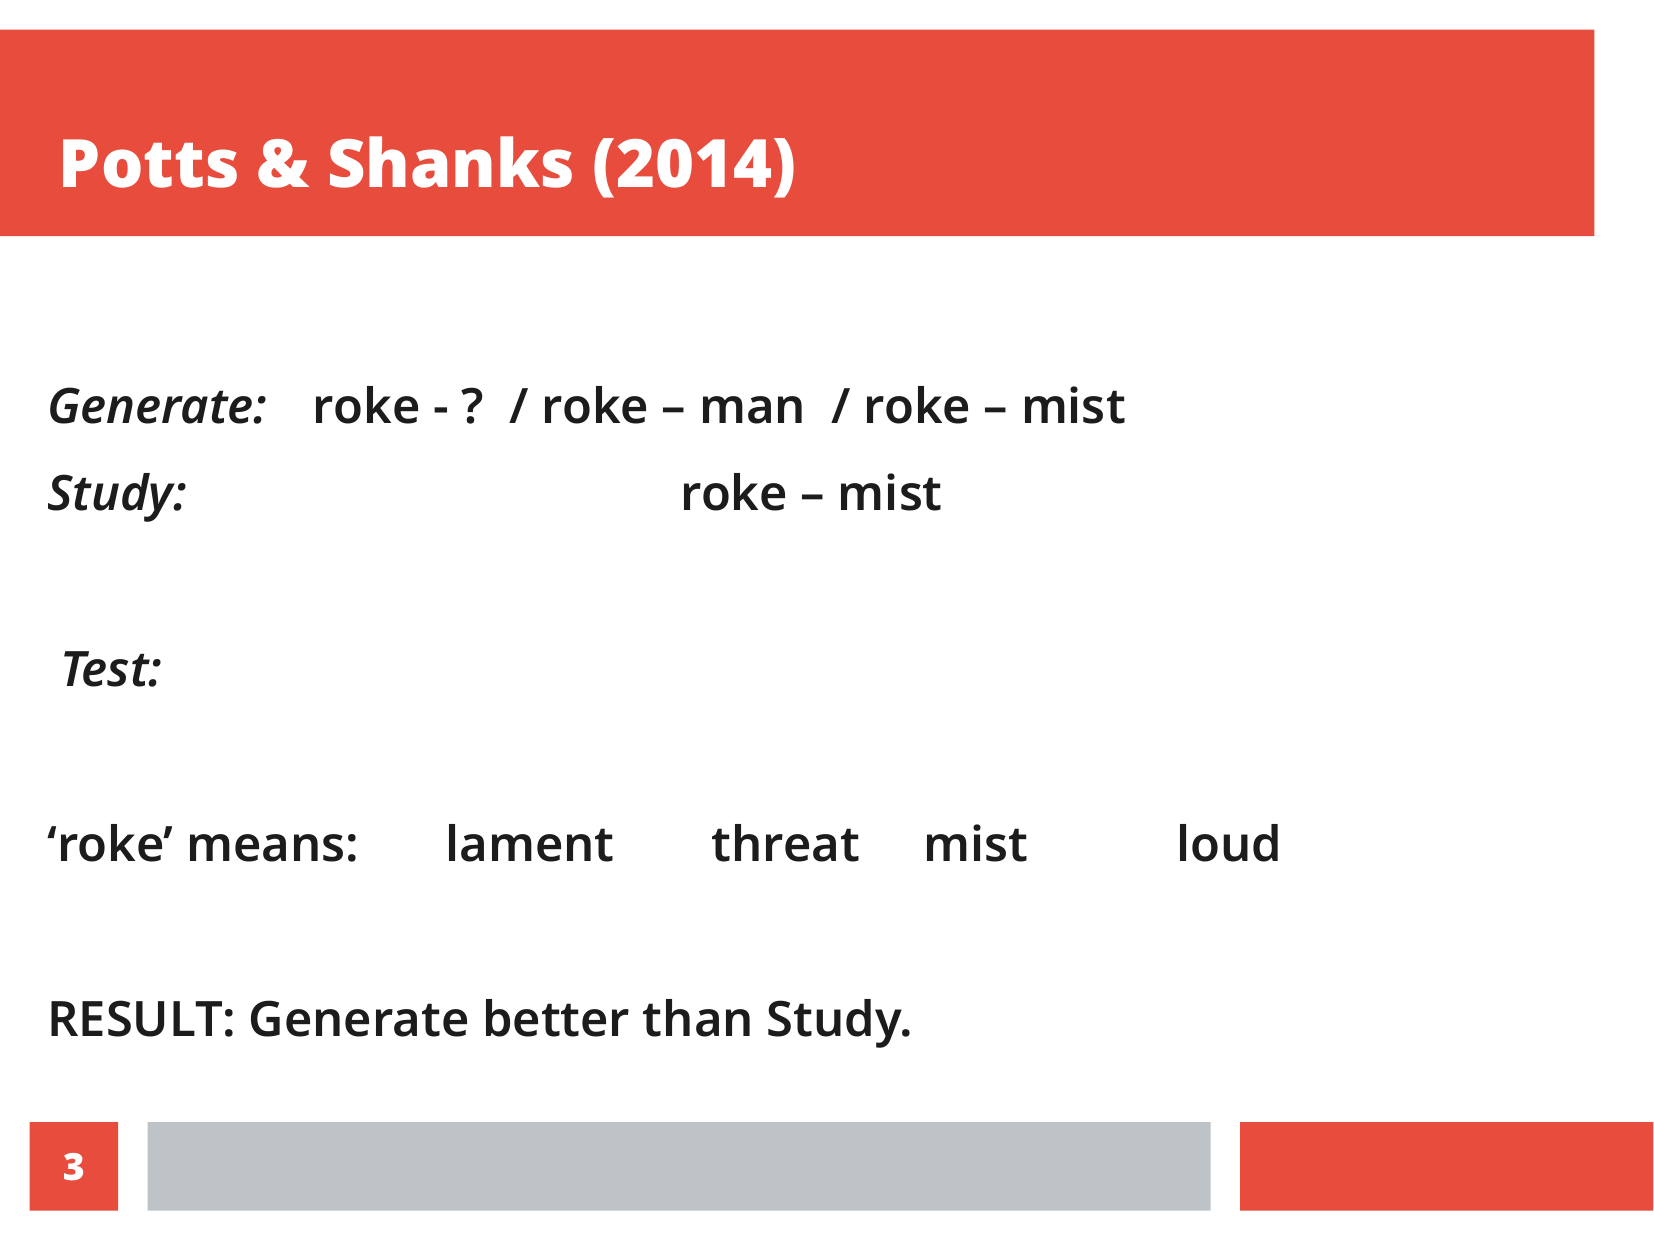

# Potts & Shanks (2014)
Generate:	roke - ? / roke – man / roke – mist
Study:						 roke – mist
 Test:
‘roke’ means: 		lament 		threat mist 		loud
RESULT: Generate better than Study.
3